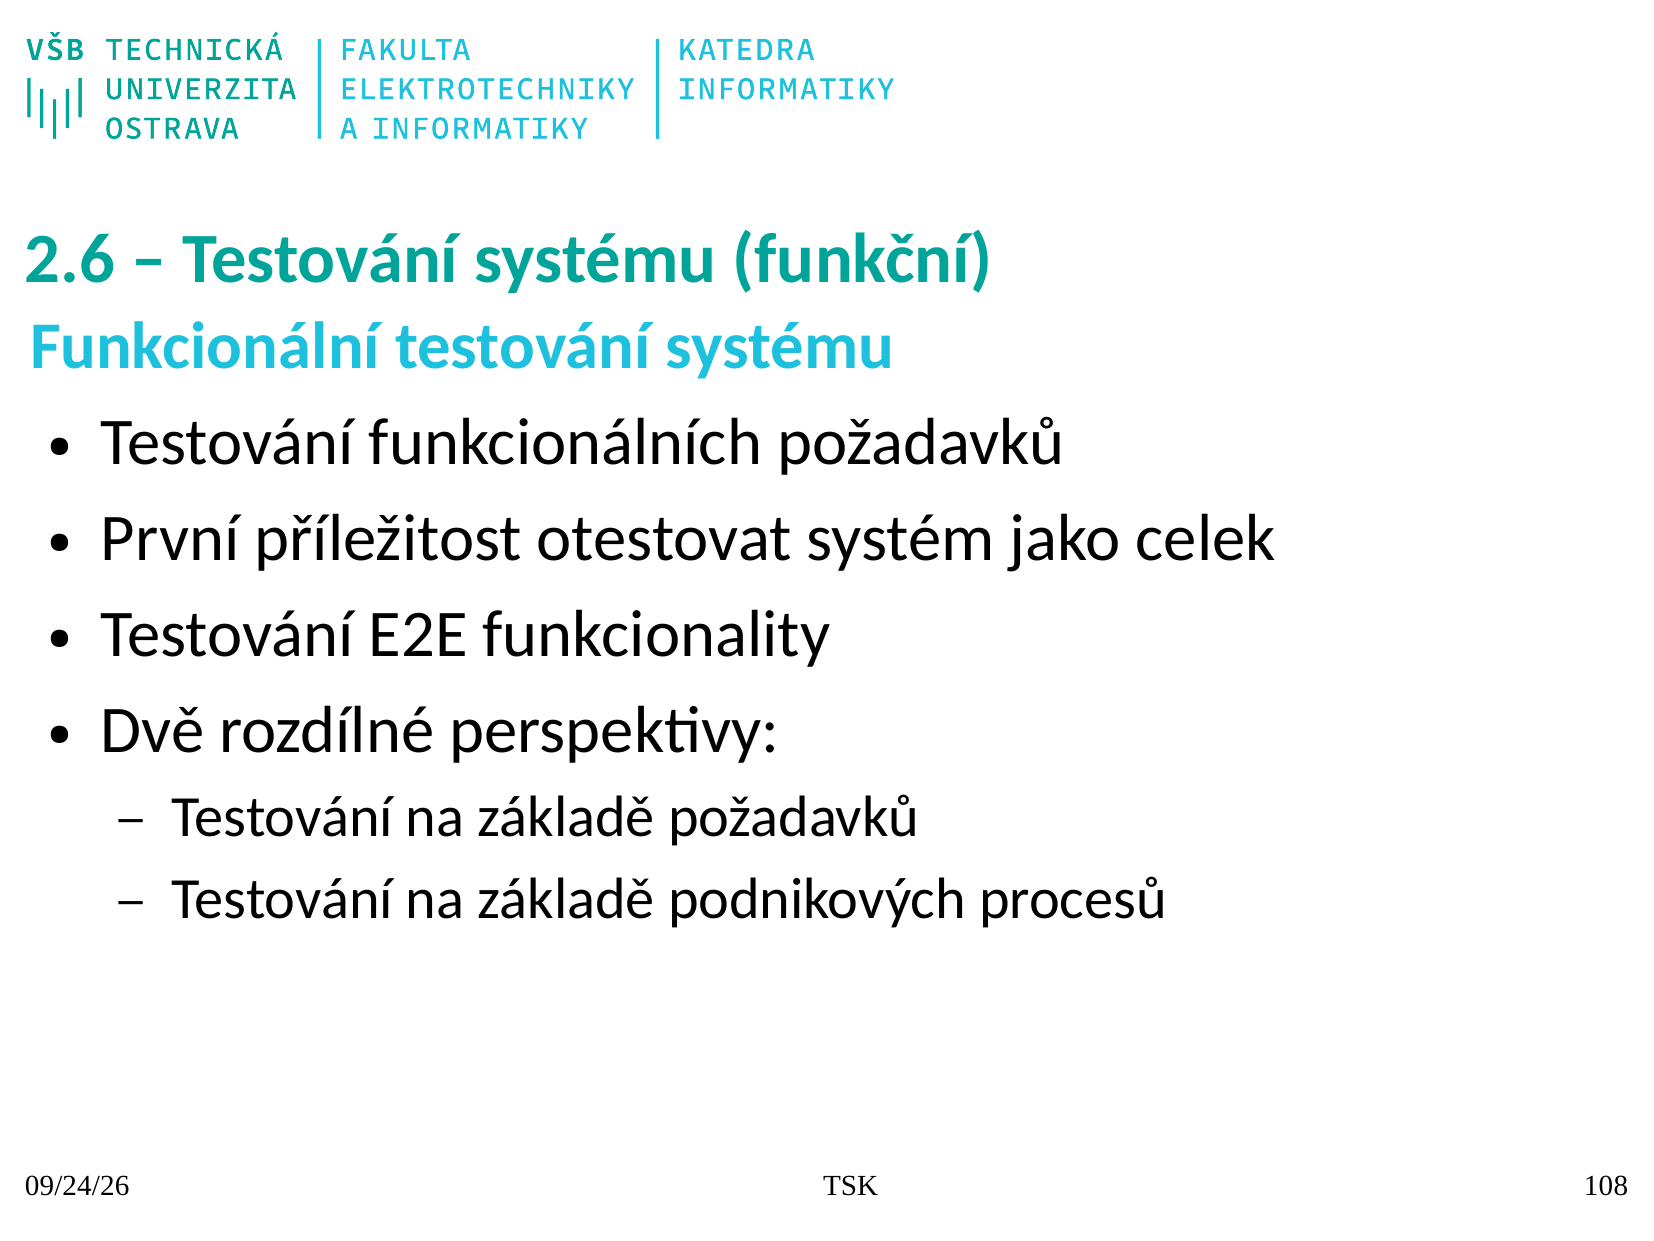

# 2.6 – Testování systému (funkční)
Funkcionální testování systému
Testování funkcionálních požadavků
První příležitost otestovat systém jako celek
Testování E2E funkcionality
Dvě rozdílné perspektivy:
Testování na základě požadavků
Testování na základě podnikových procesů
TSK
108